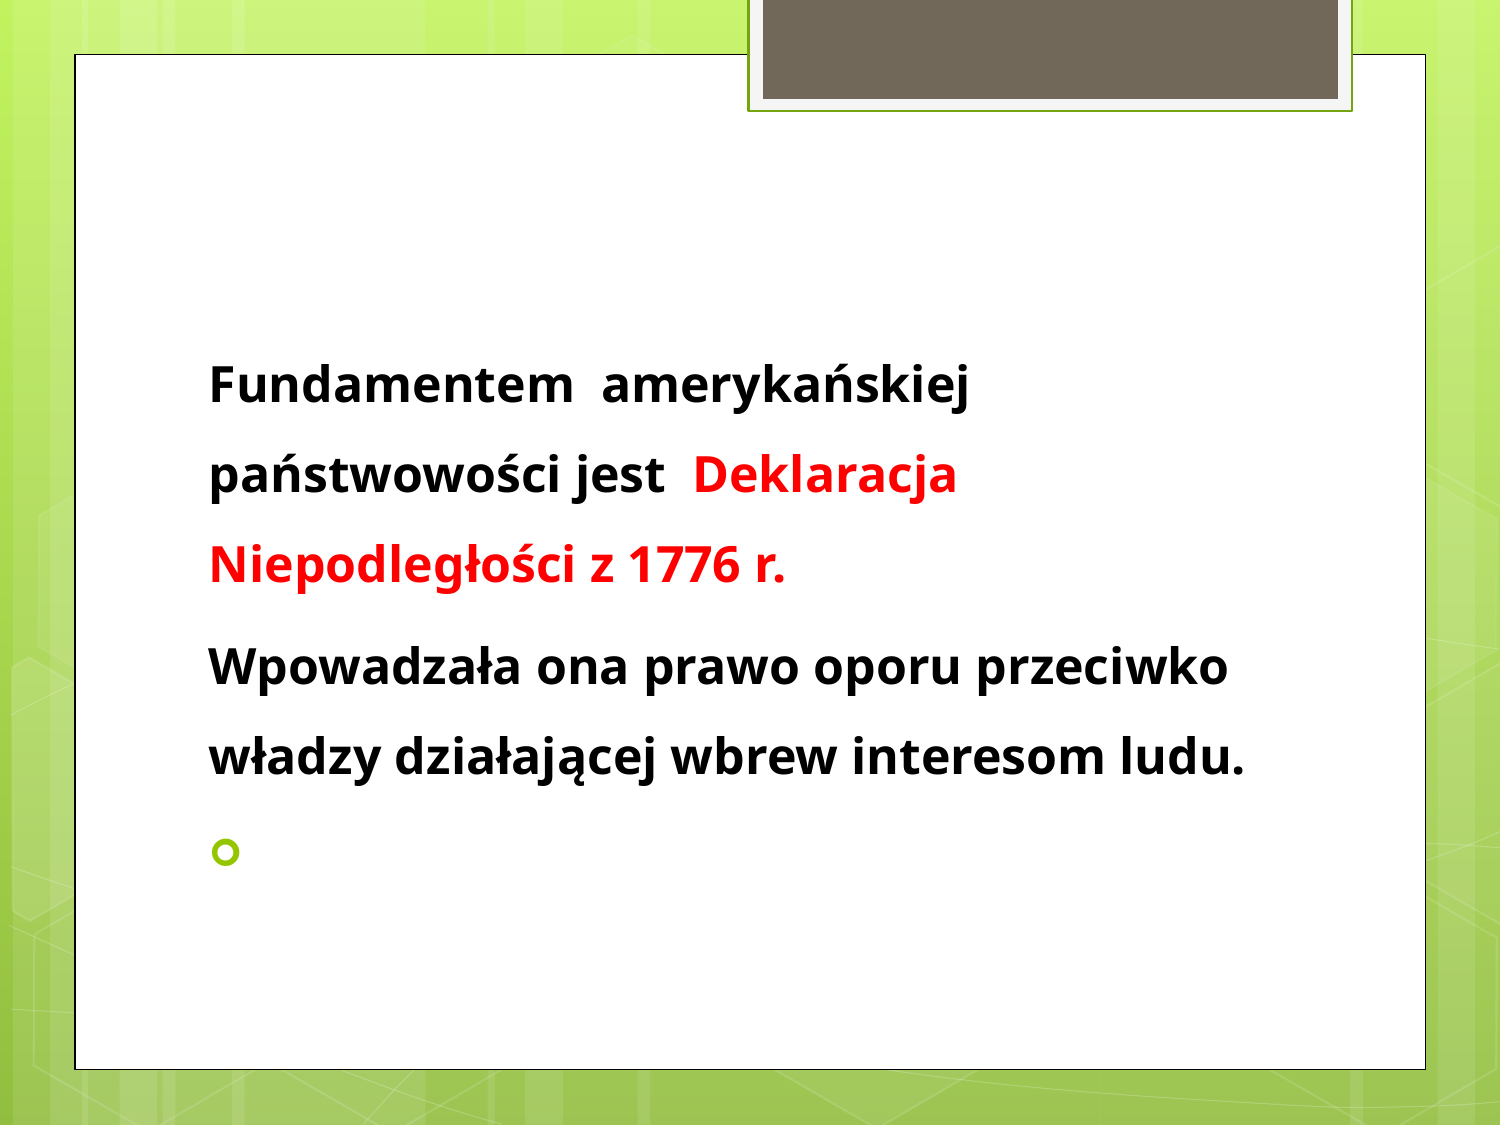

# Fundamentem amerykańskiej państwowości jest Deklaracja Niepodległości z 1776 r.
Wpowadzała ona prawo oporu przeciwko władzy działającej wbrew interesom ludu.